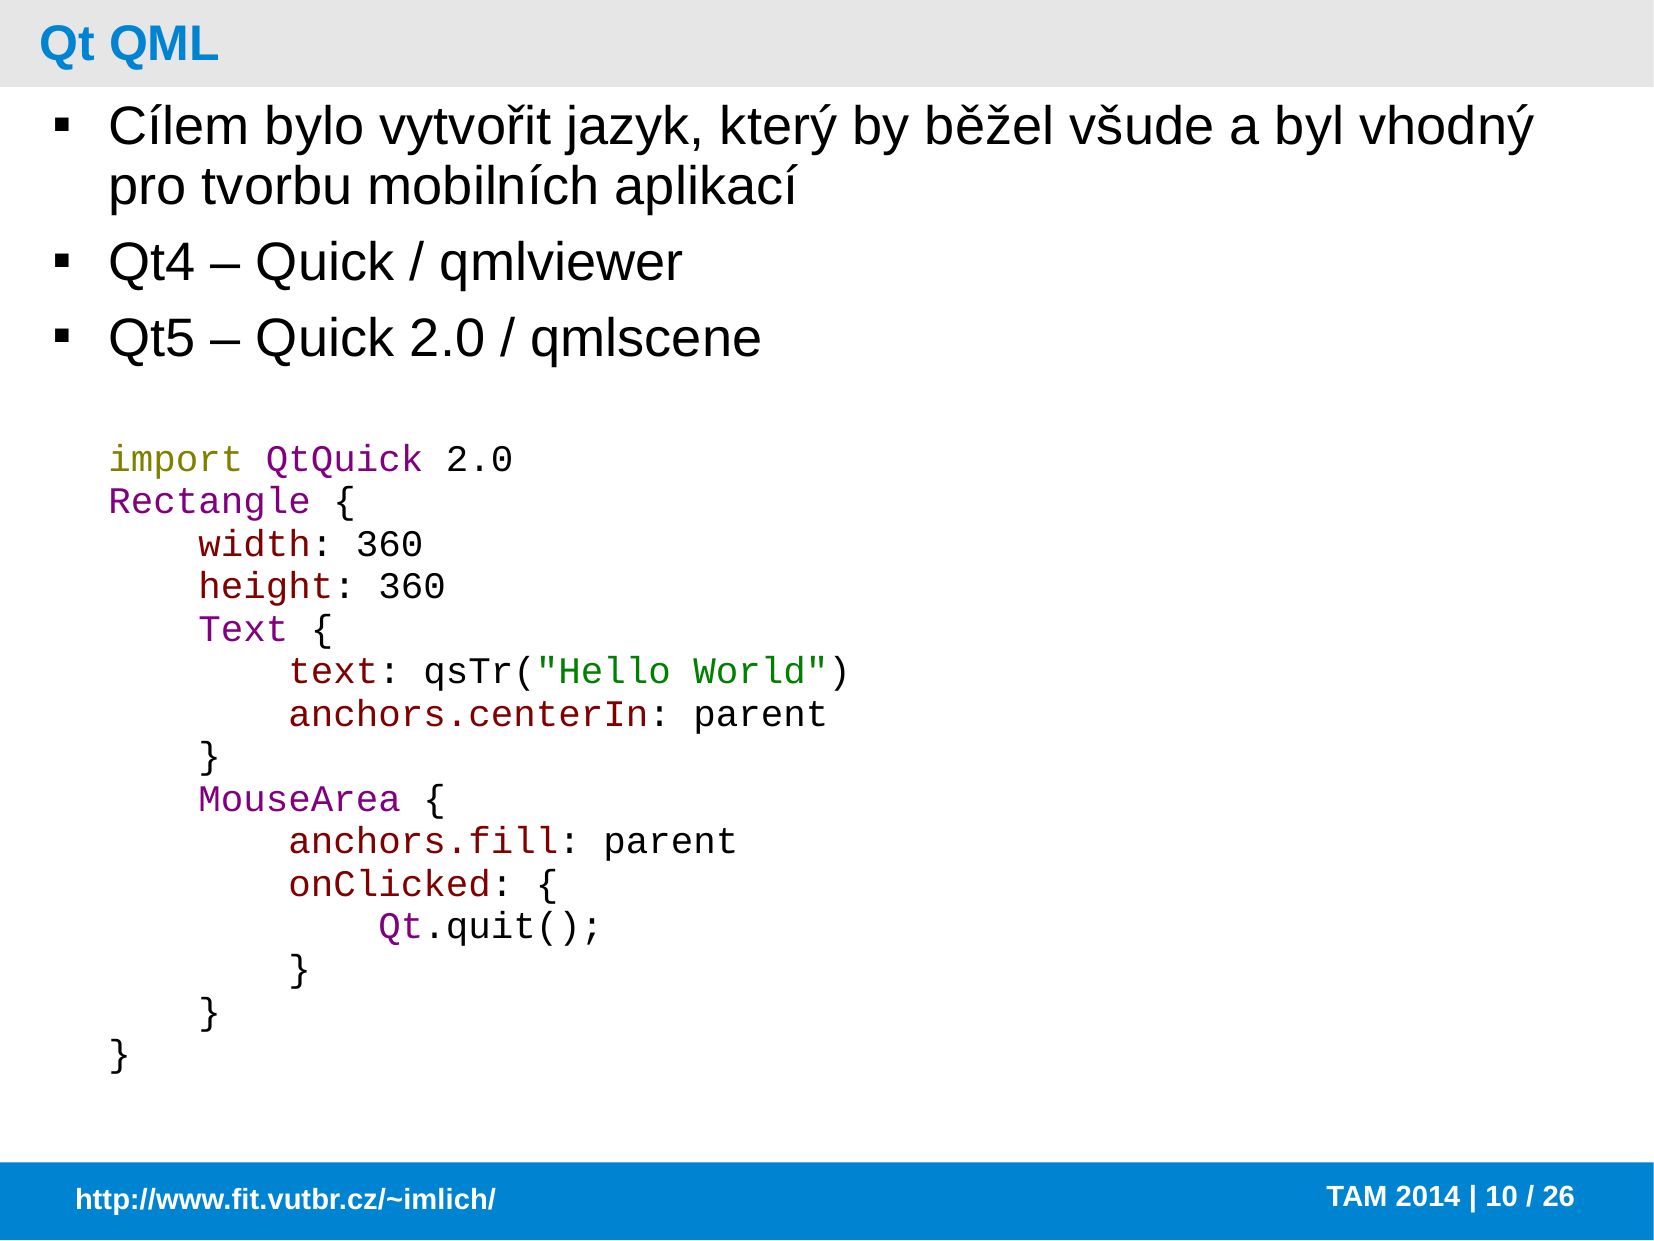

# Qt QML
Cílem bylo vytvořit jazyk, který by běžel všude a byl vhodný pro tvorbu mobilních aplikací
Qt4 – Quick / qmlviewer
Qt5 – Quick 2.0 / qmlscene
import QtQuick 2.0
Rectangle {
 width: 360
 height: 360
 Text {
 text: qsTr("Hello World")
 anchors.centerIn: parent
 }
 MouseArea {
 anchors.fill: parent
 onClicked: {
 Qt.quit();
 }
 }
}